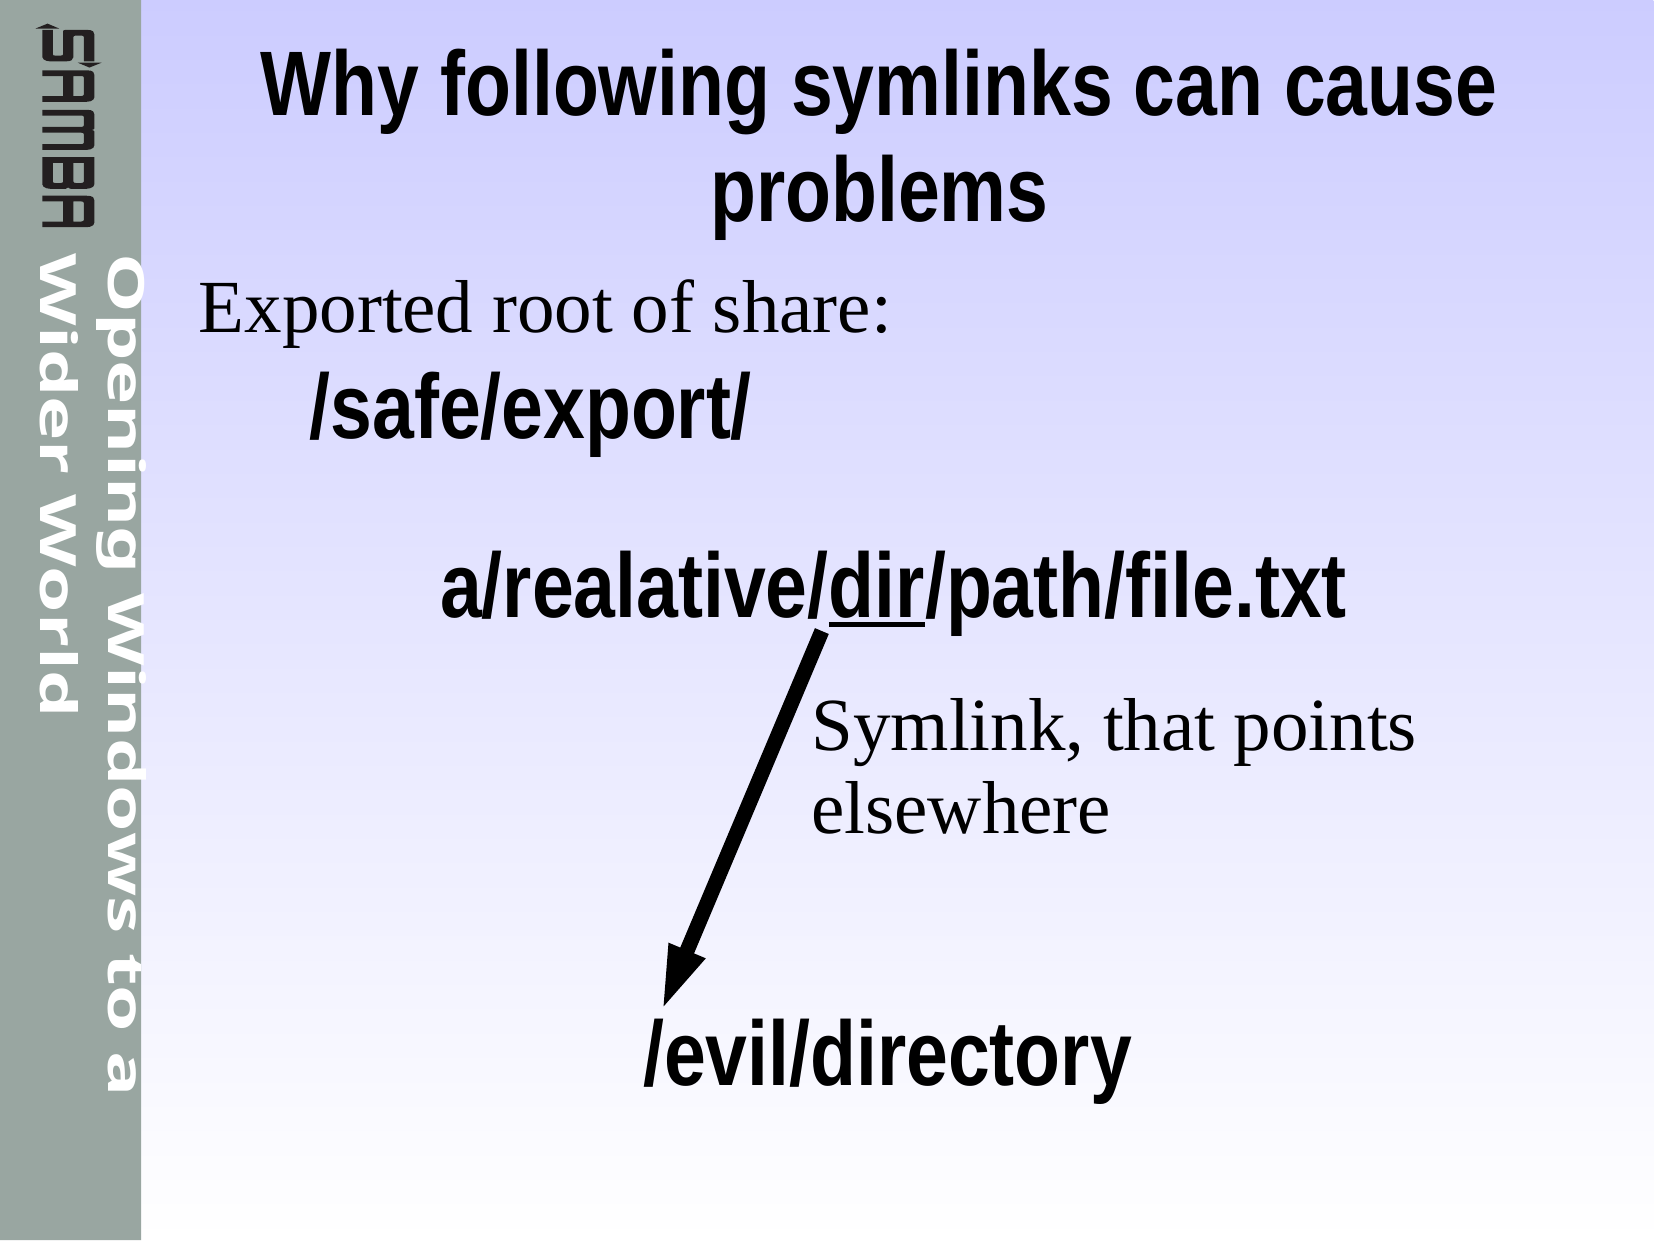

# Why following symlinks can cause problems
Exported root of share:
/safe/export/
a/realative/dir/path/file.txt
Symlink, that points
elsewhere
/evil/directory